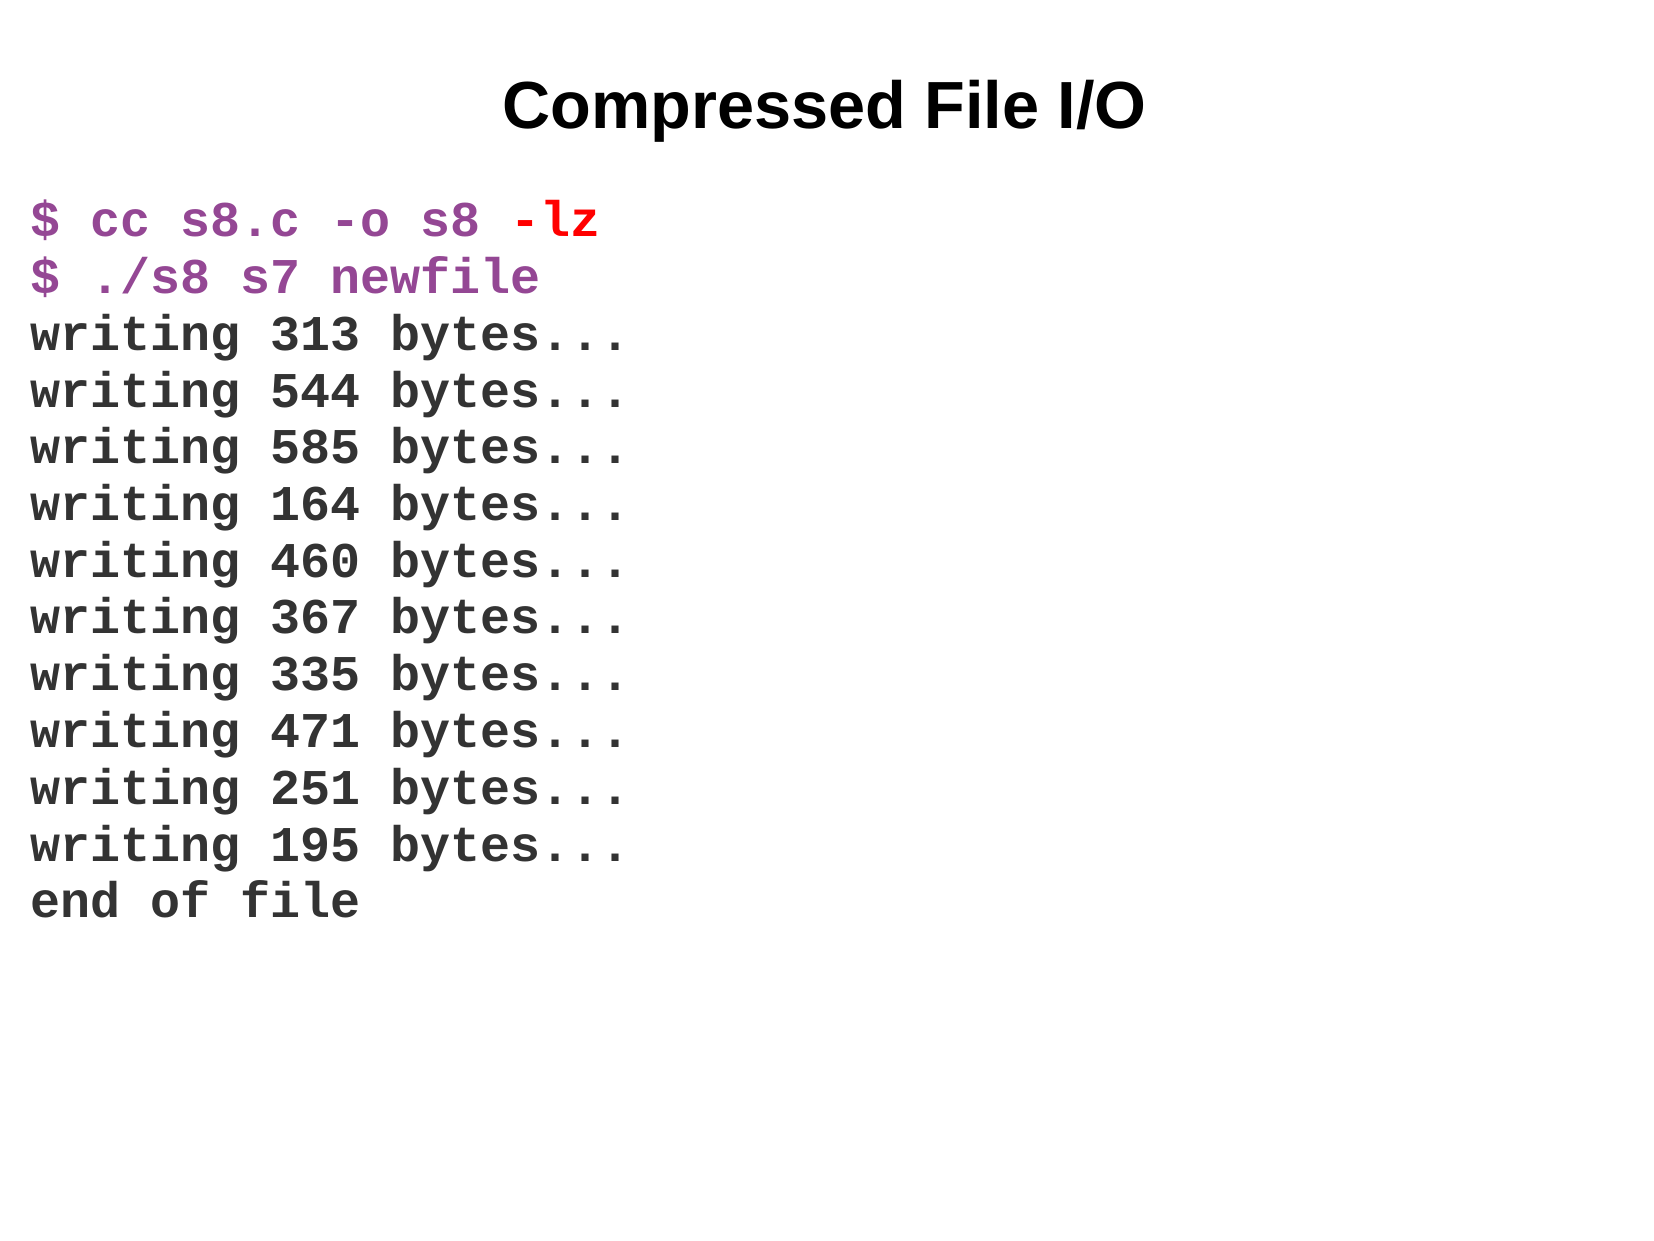

# Compressed File I/O
$ cc s8.c -o s8 -lz
$ ./s8 s7 newfile
writing 313 bytes...
writing 544 bytes...
writing 585 bytes...
writing 164 bytes...
writing 460 bytes...
writing 367 bytes...
writing 335 bytes...
writing 471 bytes...
writing 251 bytes...
writing 195 bytes...
end of file